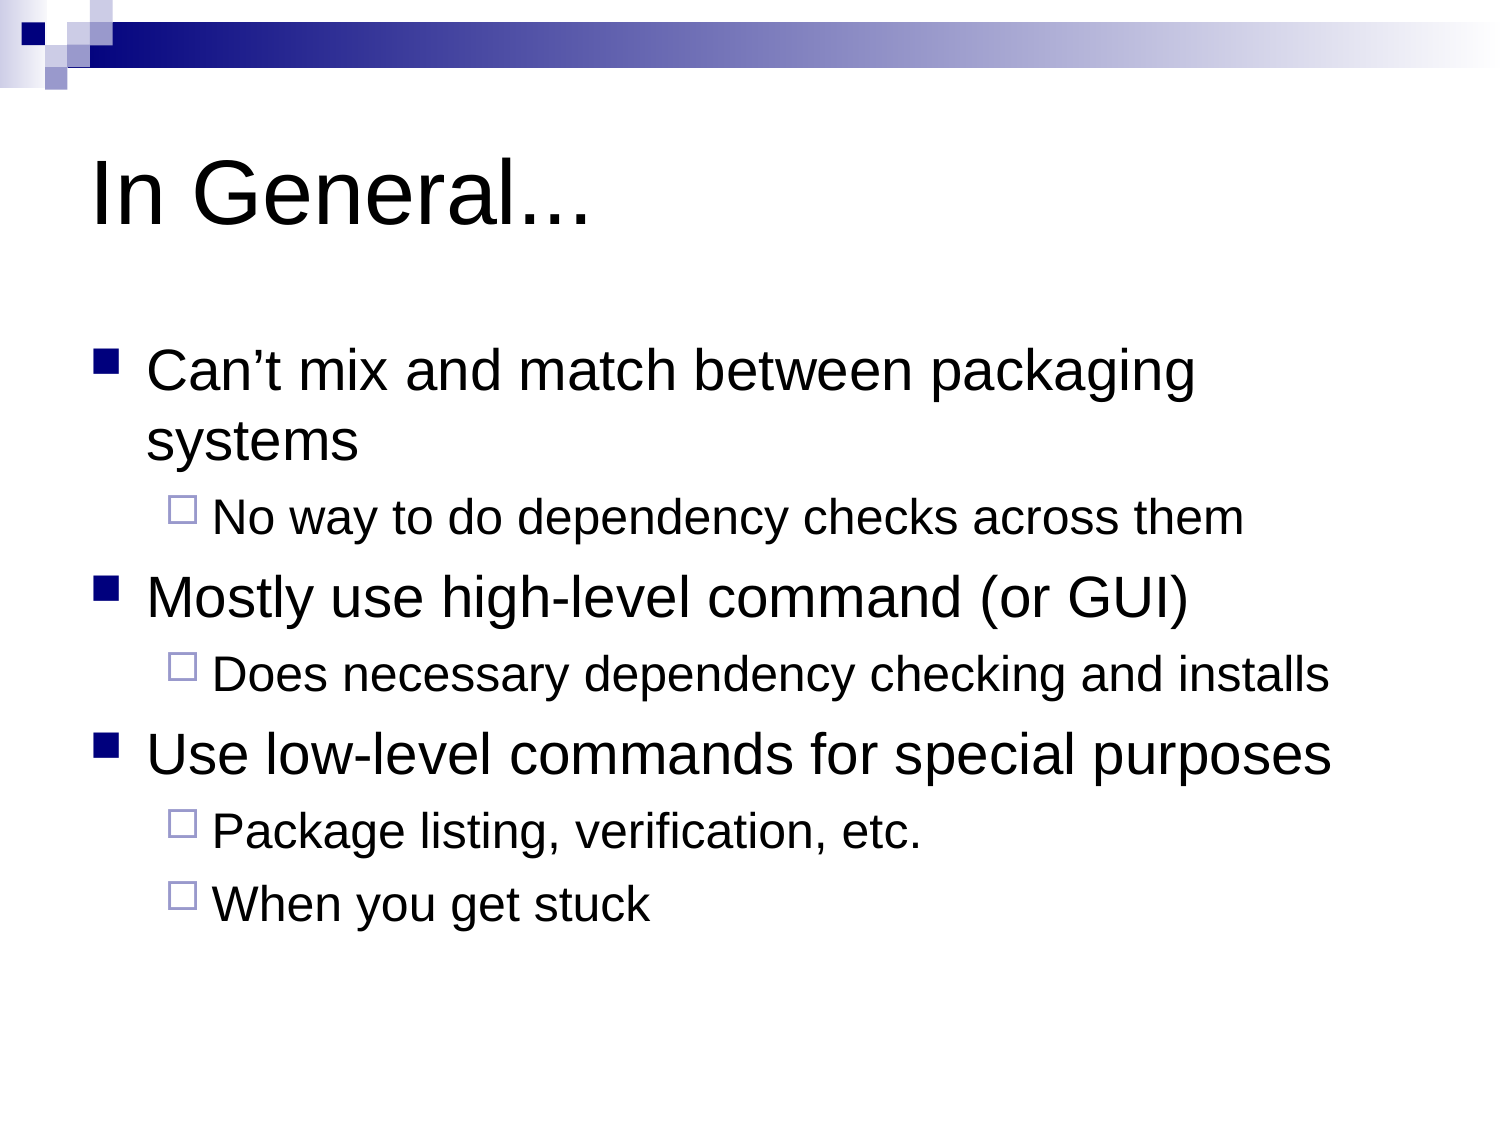

# In General...
Can’t mix and match between packaging systems
No way to do dependency checks across them
Mostly use high-level command (or GUI)
Does necessary dependency checking and installs
Use low-level commands for special purposes
Package listing, verification, etc.
When you get stuck